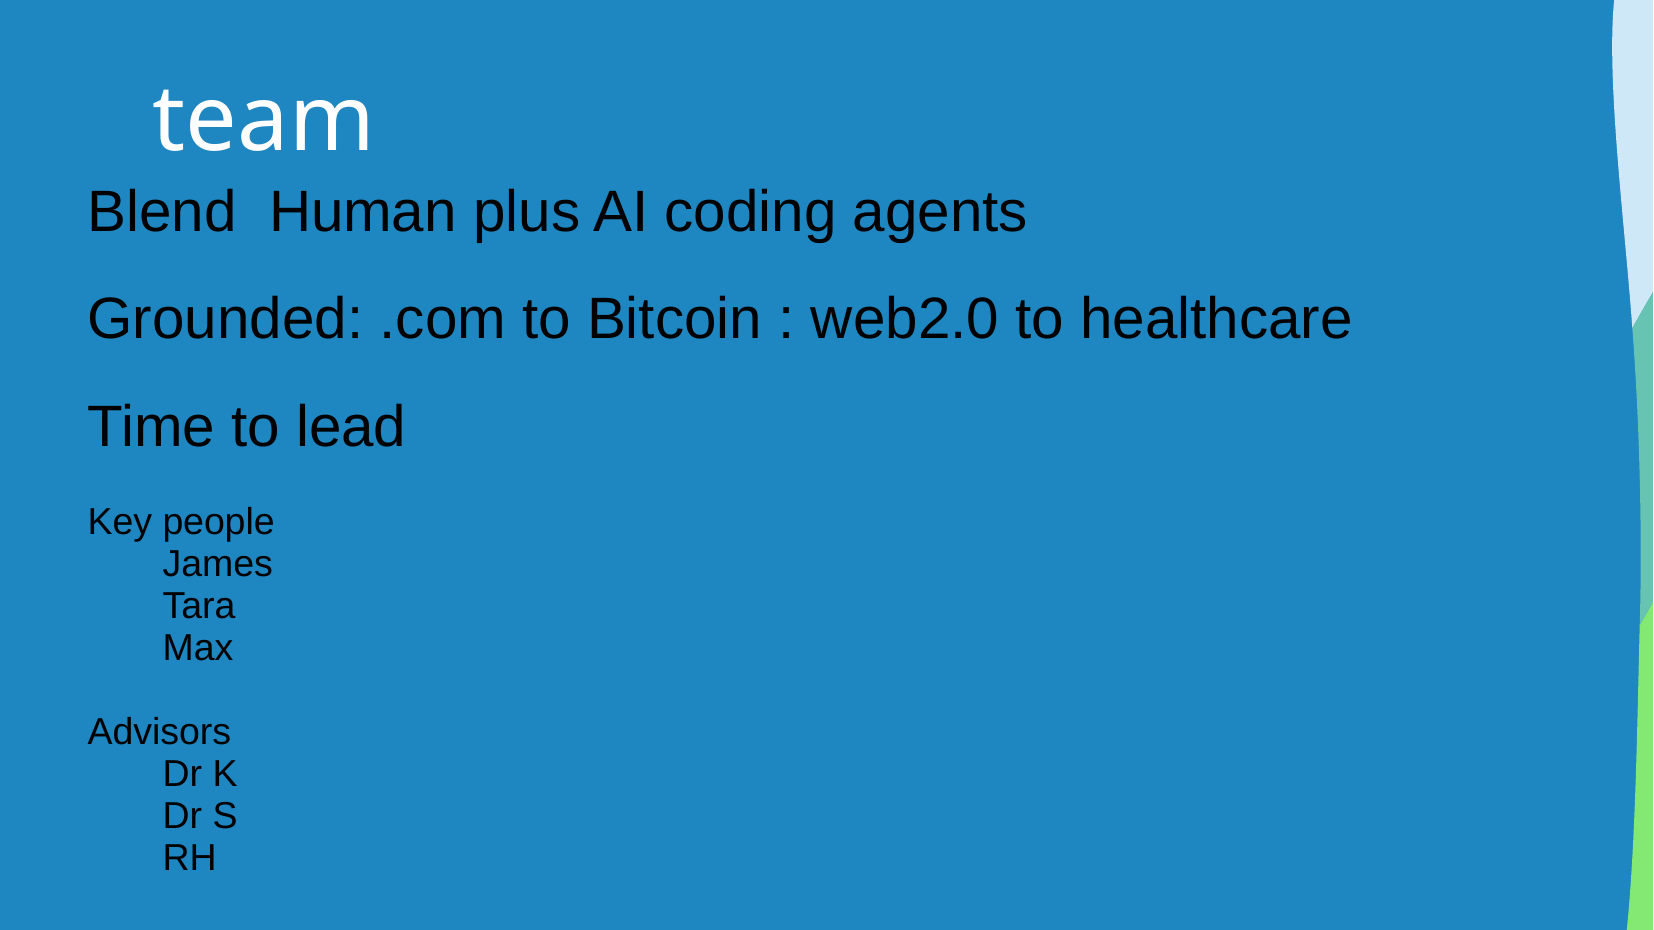

# team
Blend Human plus AI coding agents
Grounded: .com to Bitcoin : web2.0 to healthcare
Time to lead
Key people
	James
	Tara
	Max
Advisors
	Dr K
	Dr S
	RH